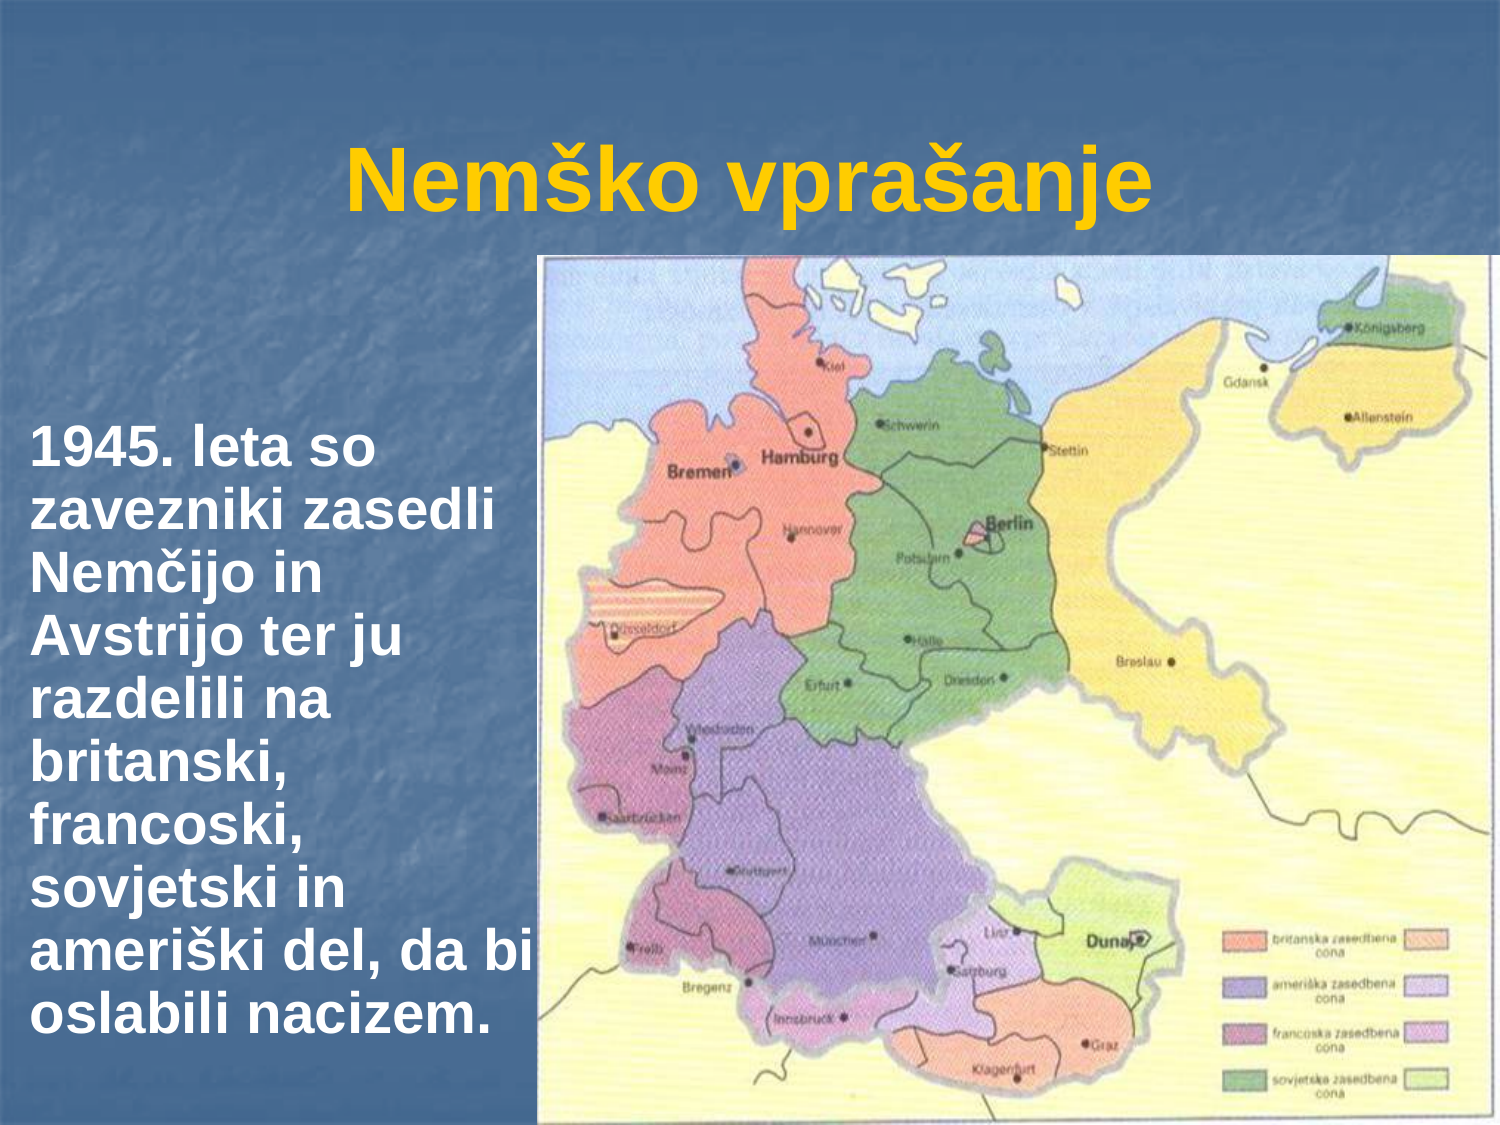

# Nemško vprašanje
1945. leta so zavezniki zasedli Nemčijo in Avstrijo ter ju razdelili na britanski, francoski, sovjetski in ameriški del, da bi oslabili nacizem.